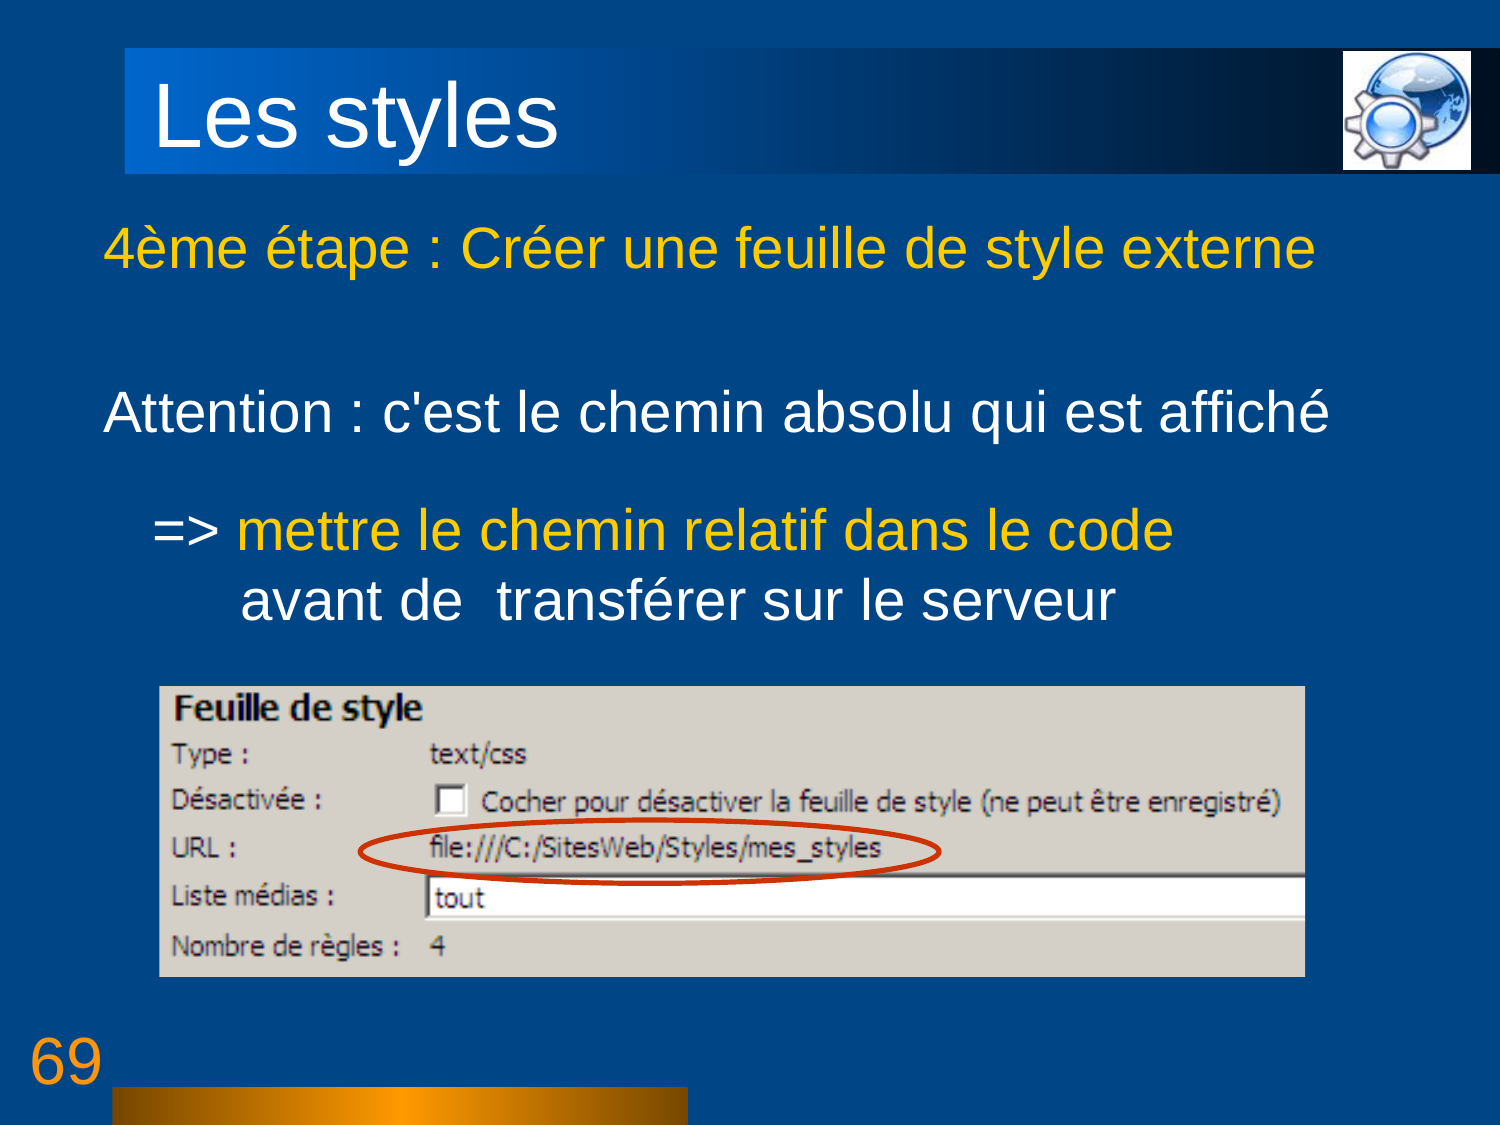

Les styles
# 4ème étape : Créer une feuille de style externe
Attention : c'est le chemin absolu qui est affiché
 => mettre le chemin relatif dans le code
 avant de transférer sur le serveur